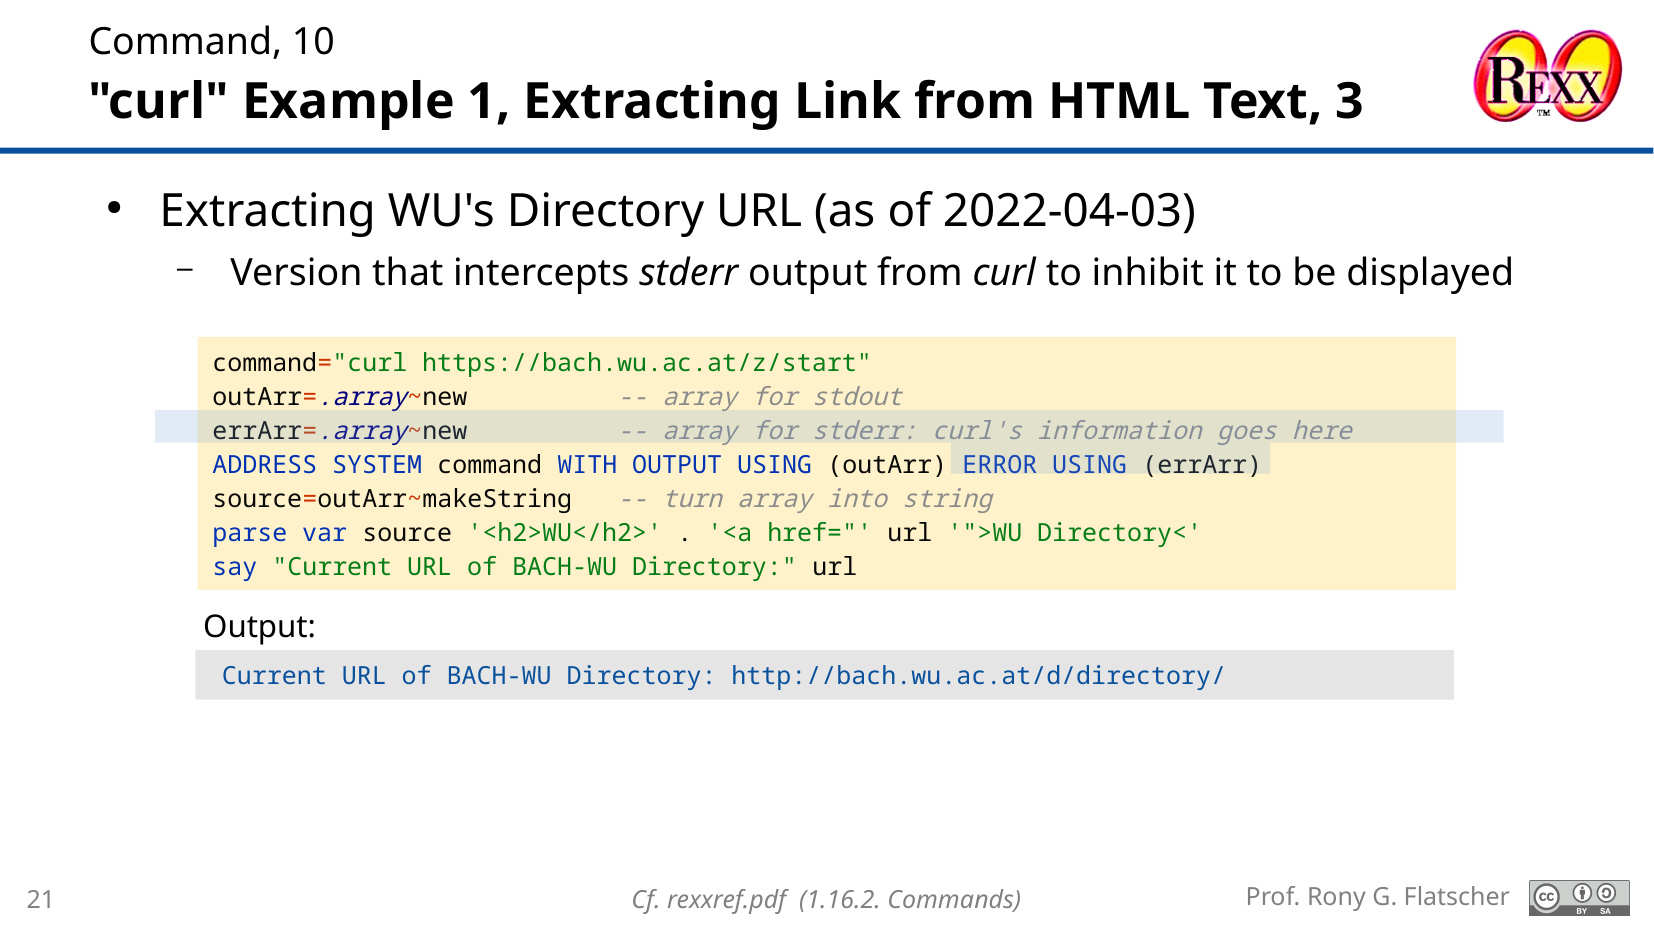

Command, 10
"curl" Example 1, Extracting Link from HTML Text, 3
# Extracting WU's Directory URL (as of 2022-04-03)
Version that intercepts stderr output from curl to inhibit it to be displayed
command="curl https://bach.wu.ac.at/z/start"
outArr=.array~new -- array for stdout
errArr=.array~new -- array for stderr: curl's information goes here
ADDRESS SYSTEM command WITH OUTPUT USING (outArr) ERROR USING (errArr)
source=outArr~makeString -- turn array into string
parse var source '<h2>WU</h2>' . '<a href="' url '">WU Directory<'
say "Current URL of BACH-WU Directory:" url
Output:
Current URL of BACH-WU Directory: http://bach.wu.ac.at/d/directory/
Cf. rexxref.pdf (1.16.2. Commands)